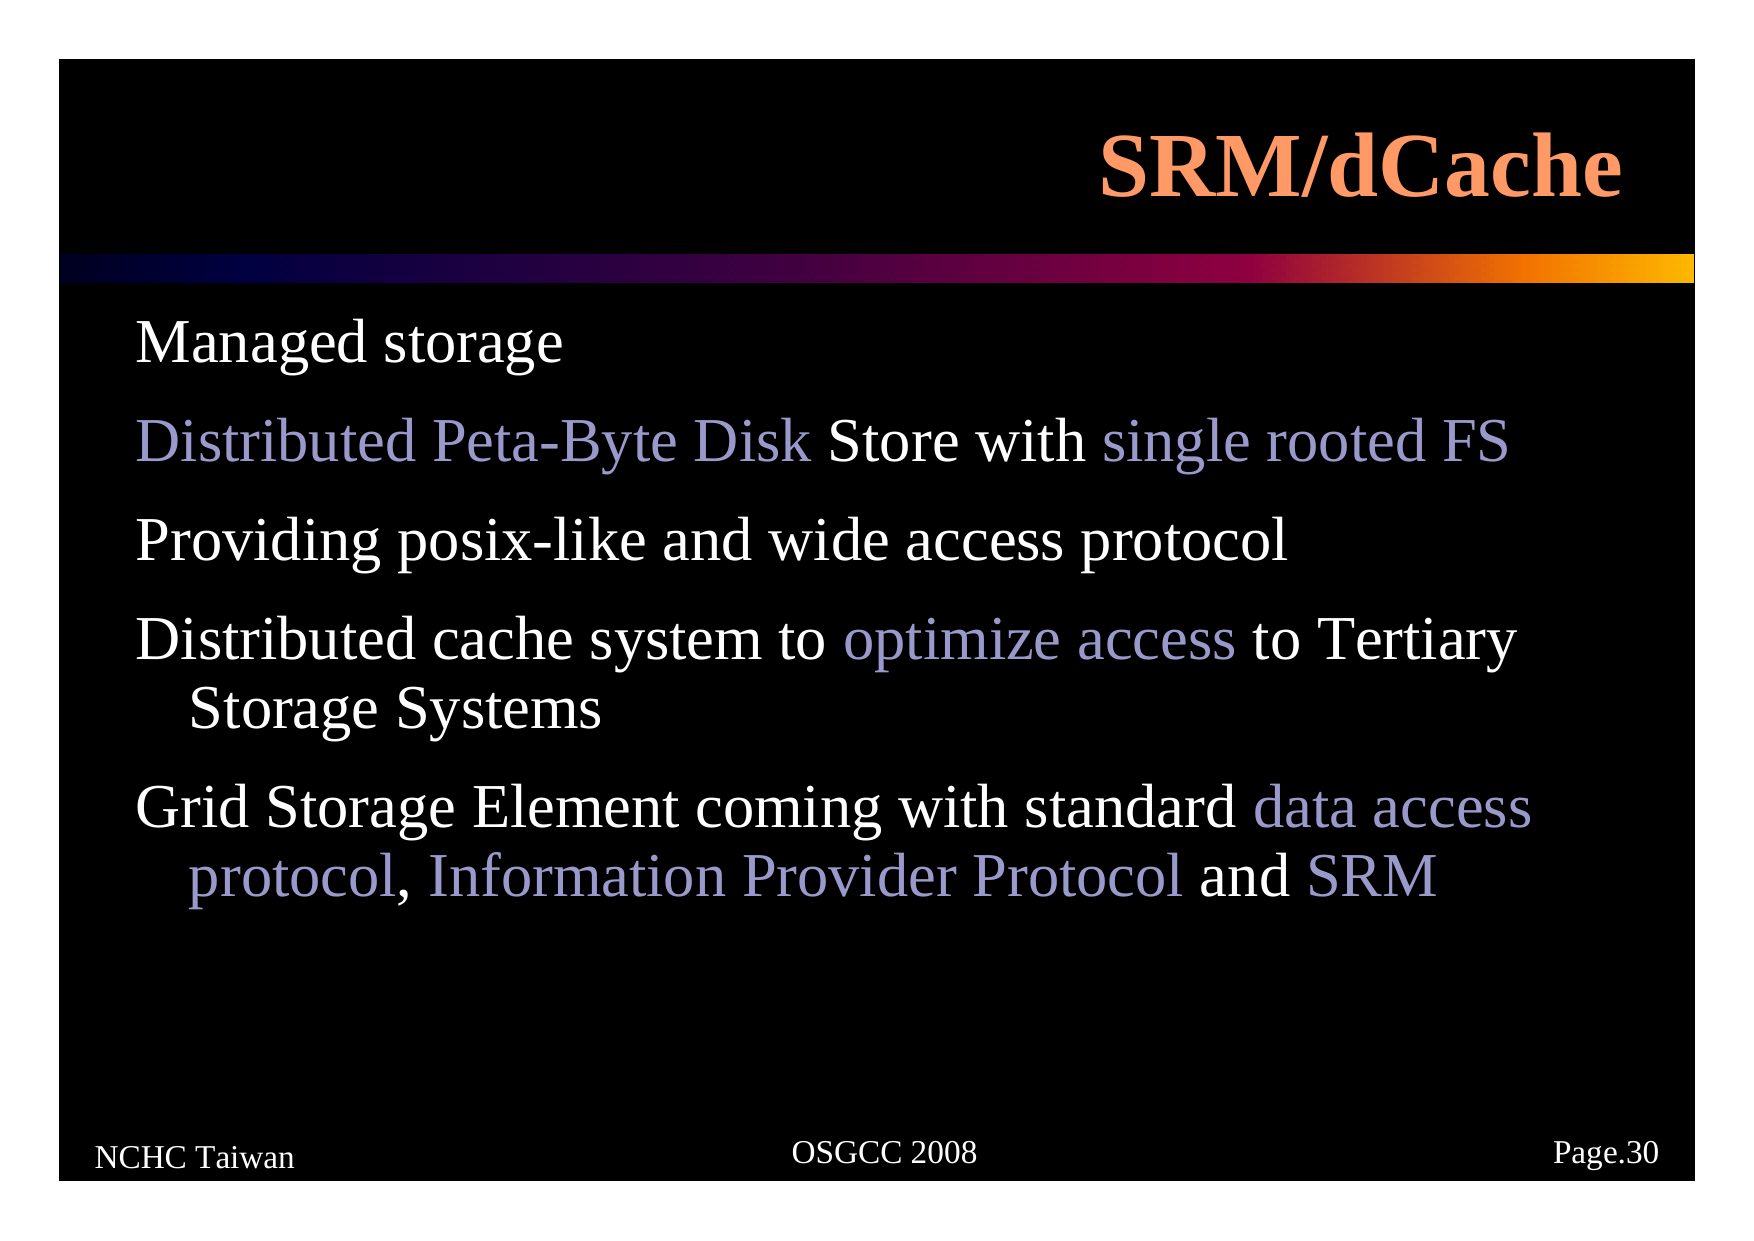

# SRM/dCache
Managed storage
Distributed Peta-Byte Disk Store with single rooted FS
Providing posix-like and wide access protocol
Distributed cache system to optimize access to Tertiary Storage Systems
Grid Storage Element coming with standard data access protocol, Information Provider Protocol and SRM